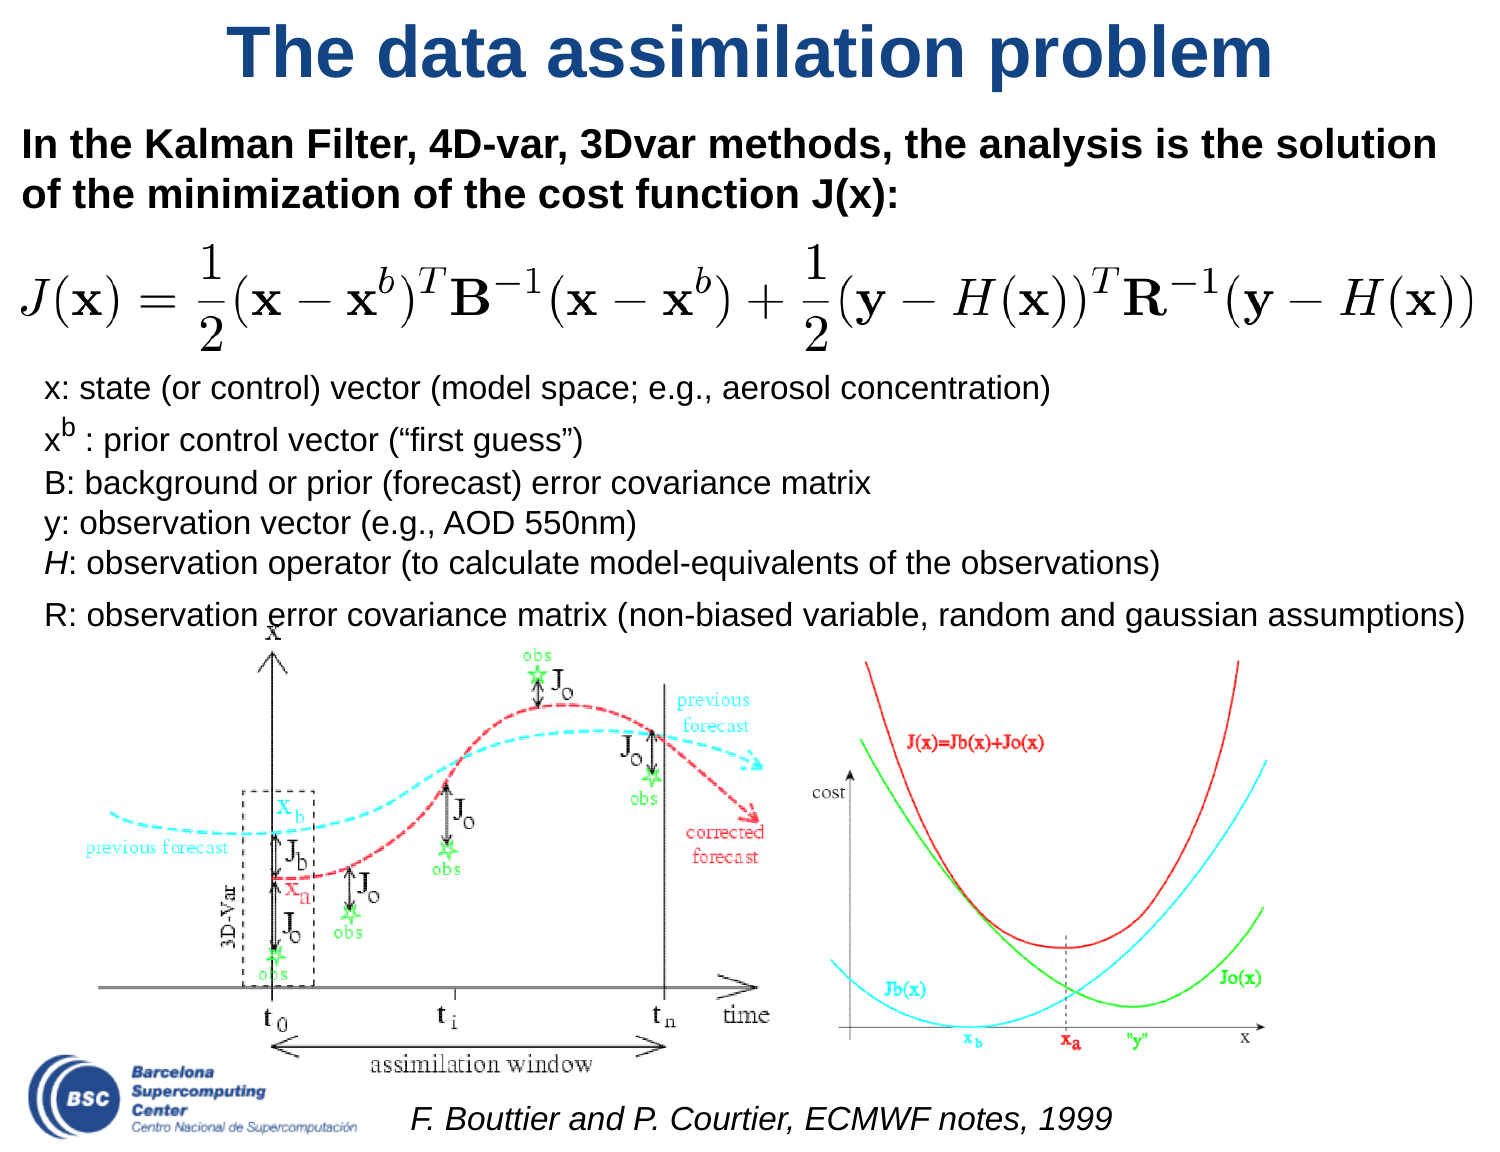

The data assimilation problem
In the Kalman Filter, 4D-var, 3Dvar methods, the analysis is the solution of the minimization of the cost function J(x):
x: state (or control) vector (model space; e.g., aerosol concentration)
xb : prior control vector (“first guess”)
B: background or prior (forecast) error covariance matrix
y: observation vector (e.g., AOD 550nm)
H: observation operator (to calculate model-equivalents of the observations)
R: observation error covariance matrix (non-biased variable, random and gaussian assumptions)
F. Bouttier and P. Courtier, ECMWF notes, 1999